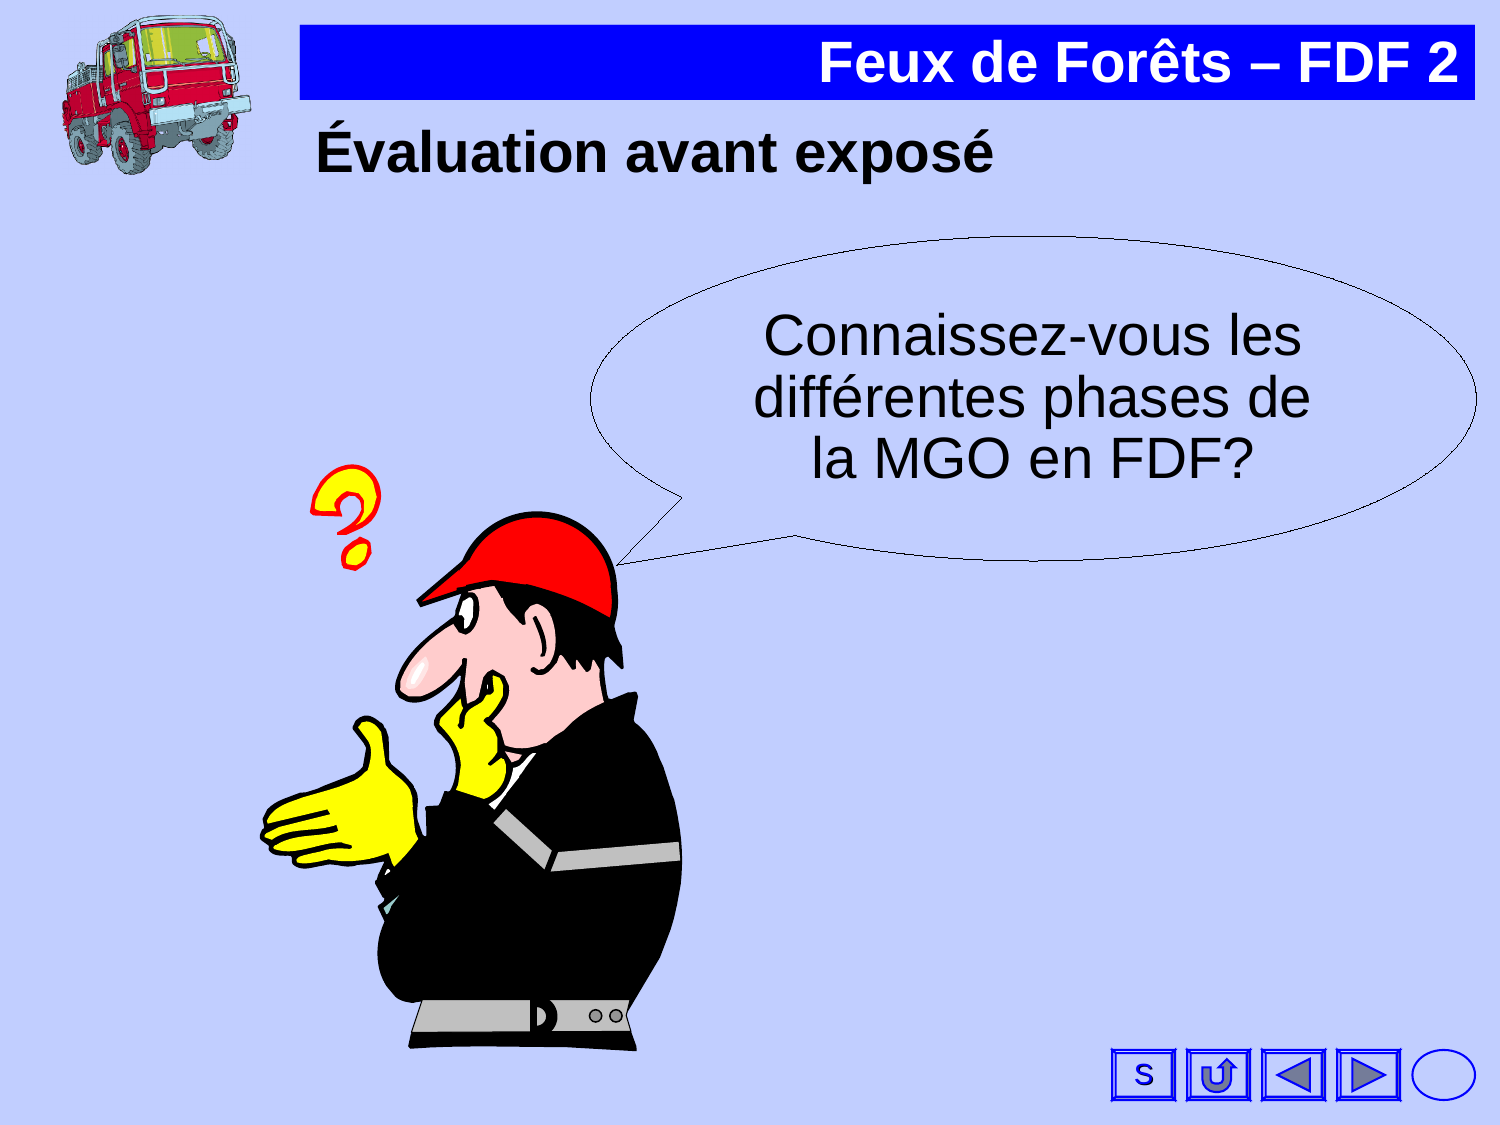

Feux de Forêts – FDF 2
Évaluation avant exposé
Connaissez-vous les différentes phases de la MGO en FDF?